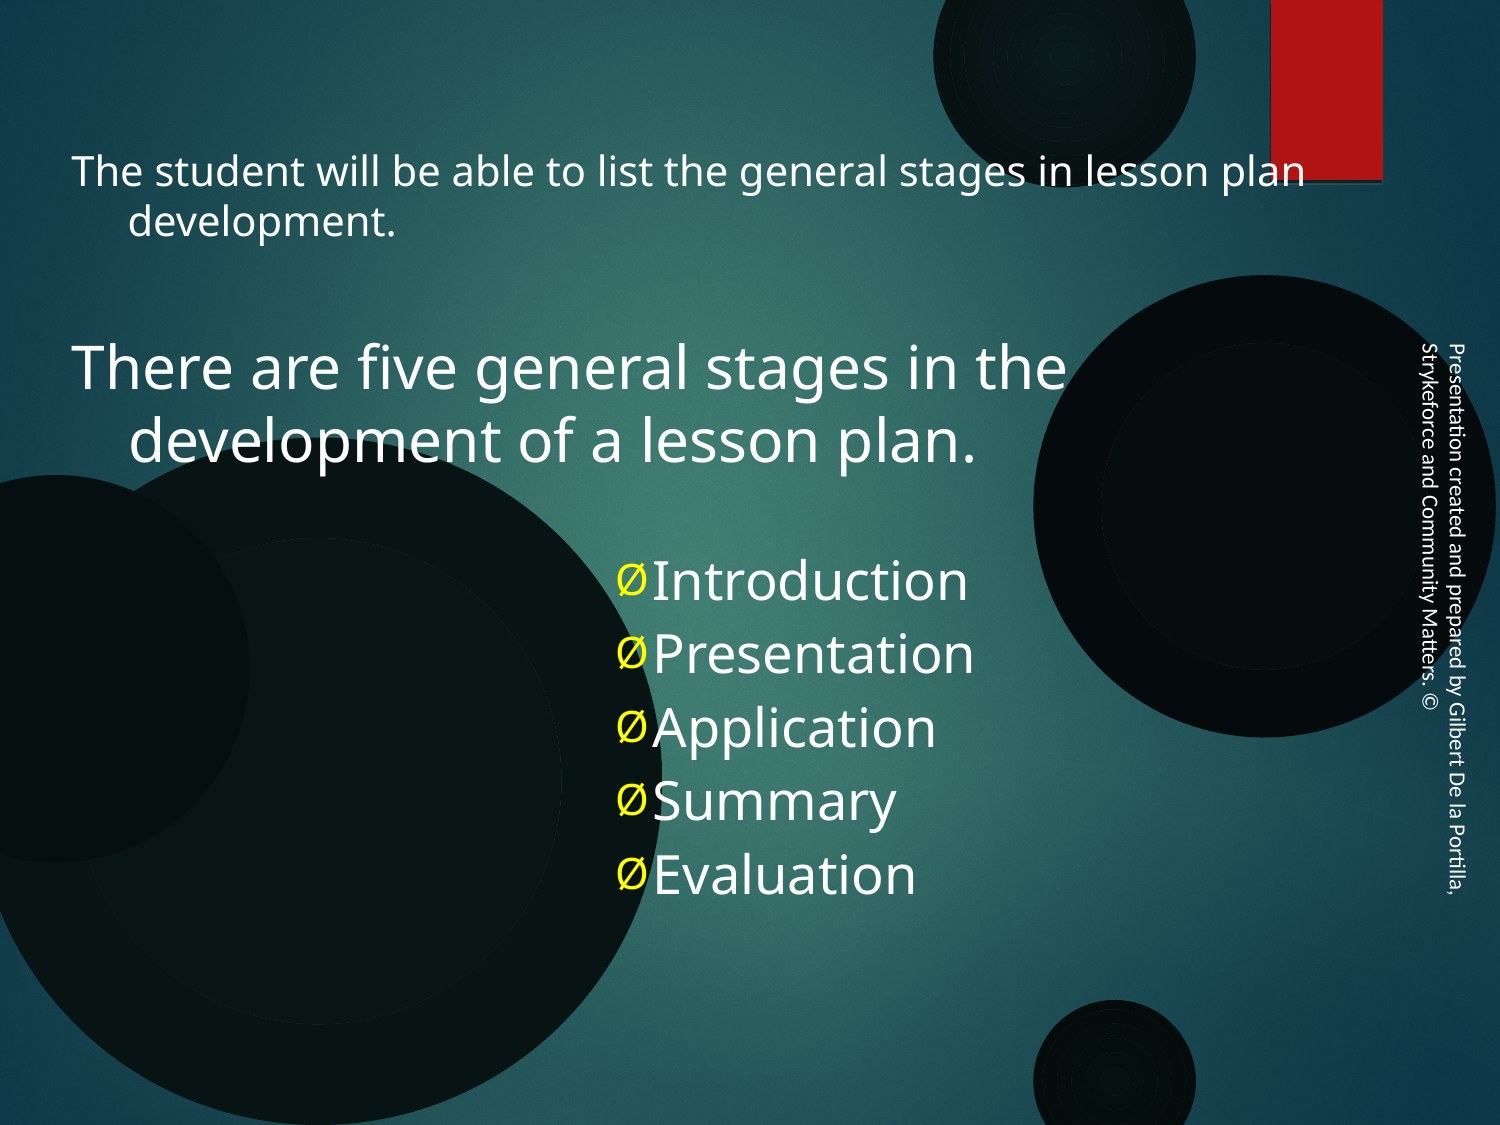

# The student will be able to list the general stages in lesson plan development.
There are five general stages in the development of a lesson plan.
Introduction
Presentation
Application
Summary
Evaluation
Presentation created and prepared by Gilbert De la Portilla, Strykeforce and Community Matters. ©